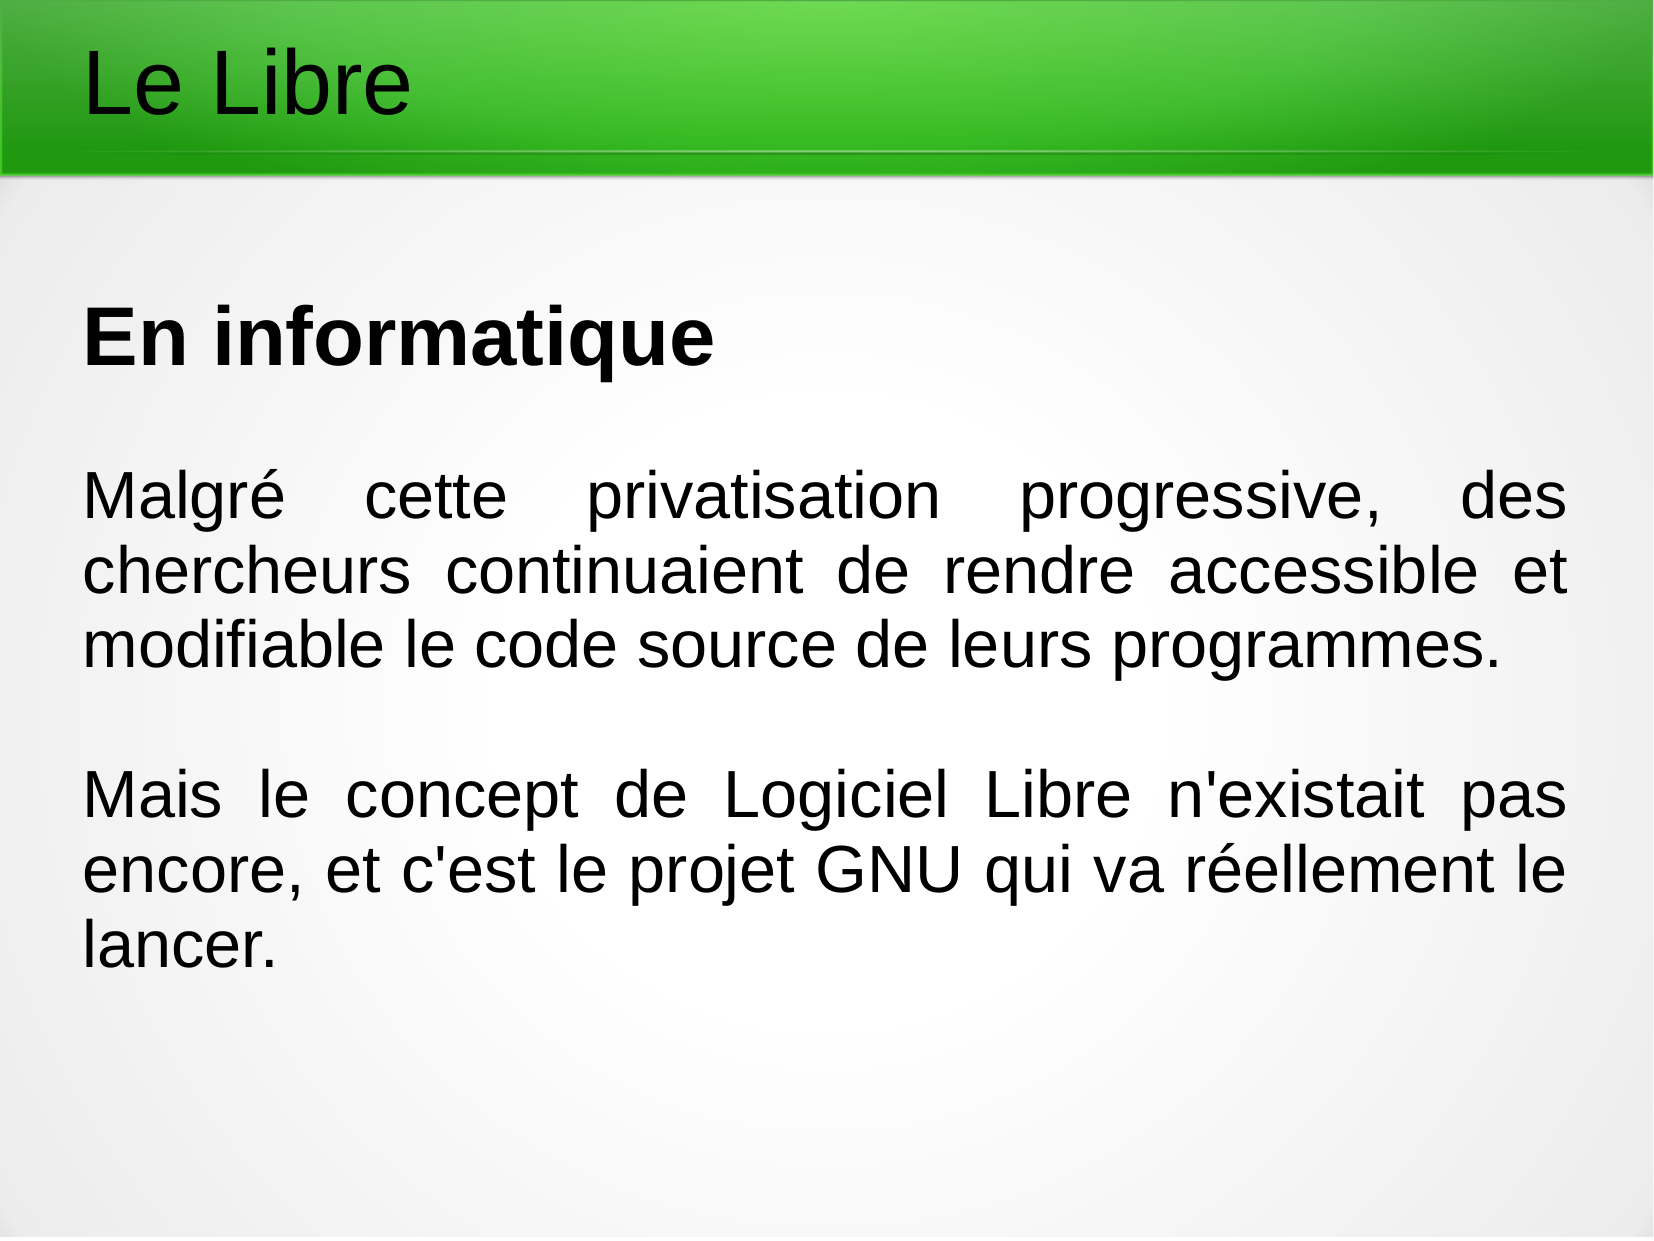

# Le Libre
En informatique
Malgré cette privatisation progressive, des chercheurs continuaient de rendre accessible et modifiable le code source de leurs programmes.
Mais le concept de Logiciel Libre n'existait pas encore, et c'est le projet GNU qui va réellement le lancer.